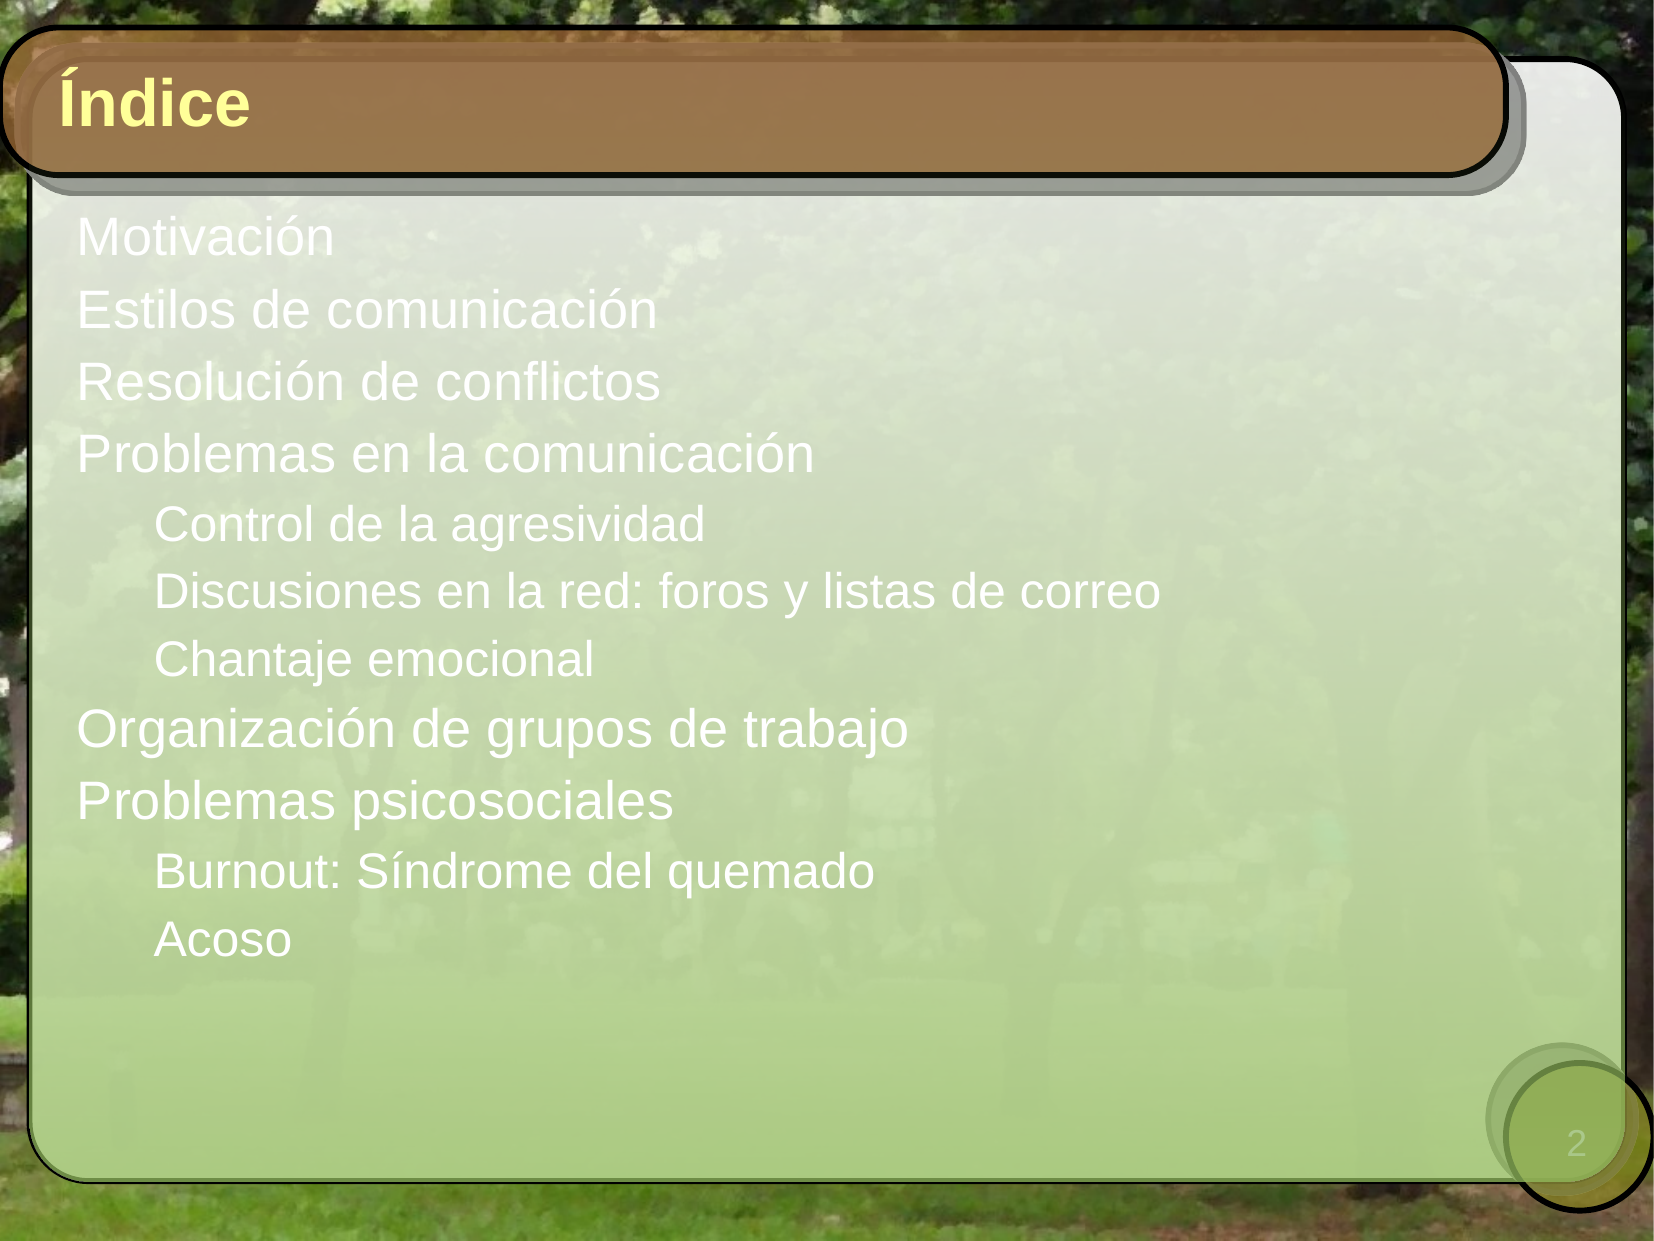

# Índice
Motivación
Estilos de comunicación
Resolución de conflictos
Problemas en la comunicación
Control de la agresividad
Discusiones en la red: foros y listas de correo
Chantaje emocional
Organización de grupos de trabajo
Problemas psicosociales
Burnout: Síndrome del quemado
Acoso
2